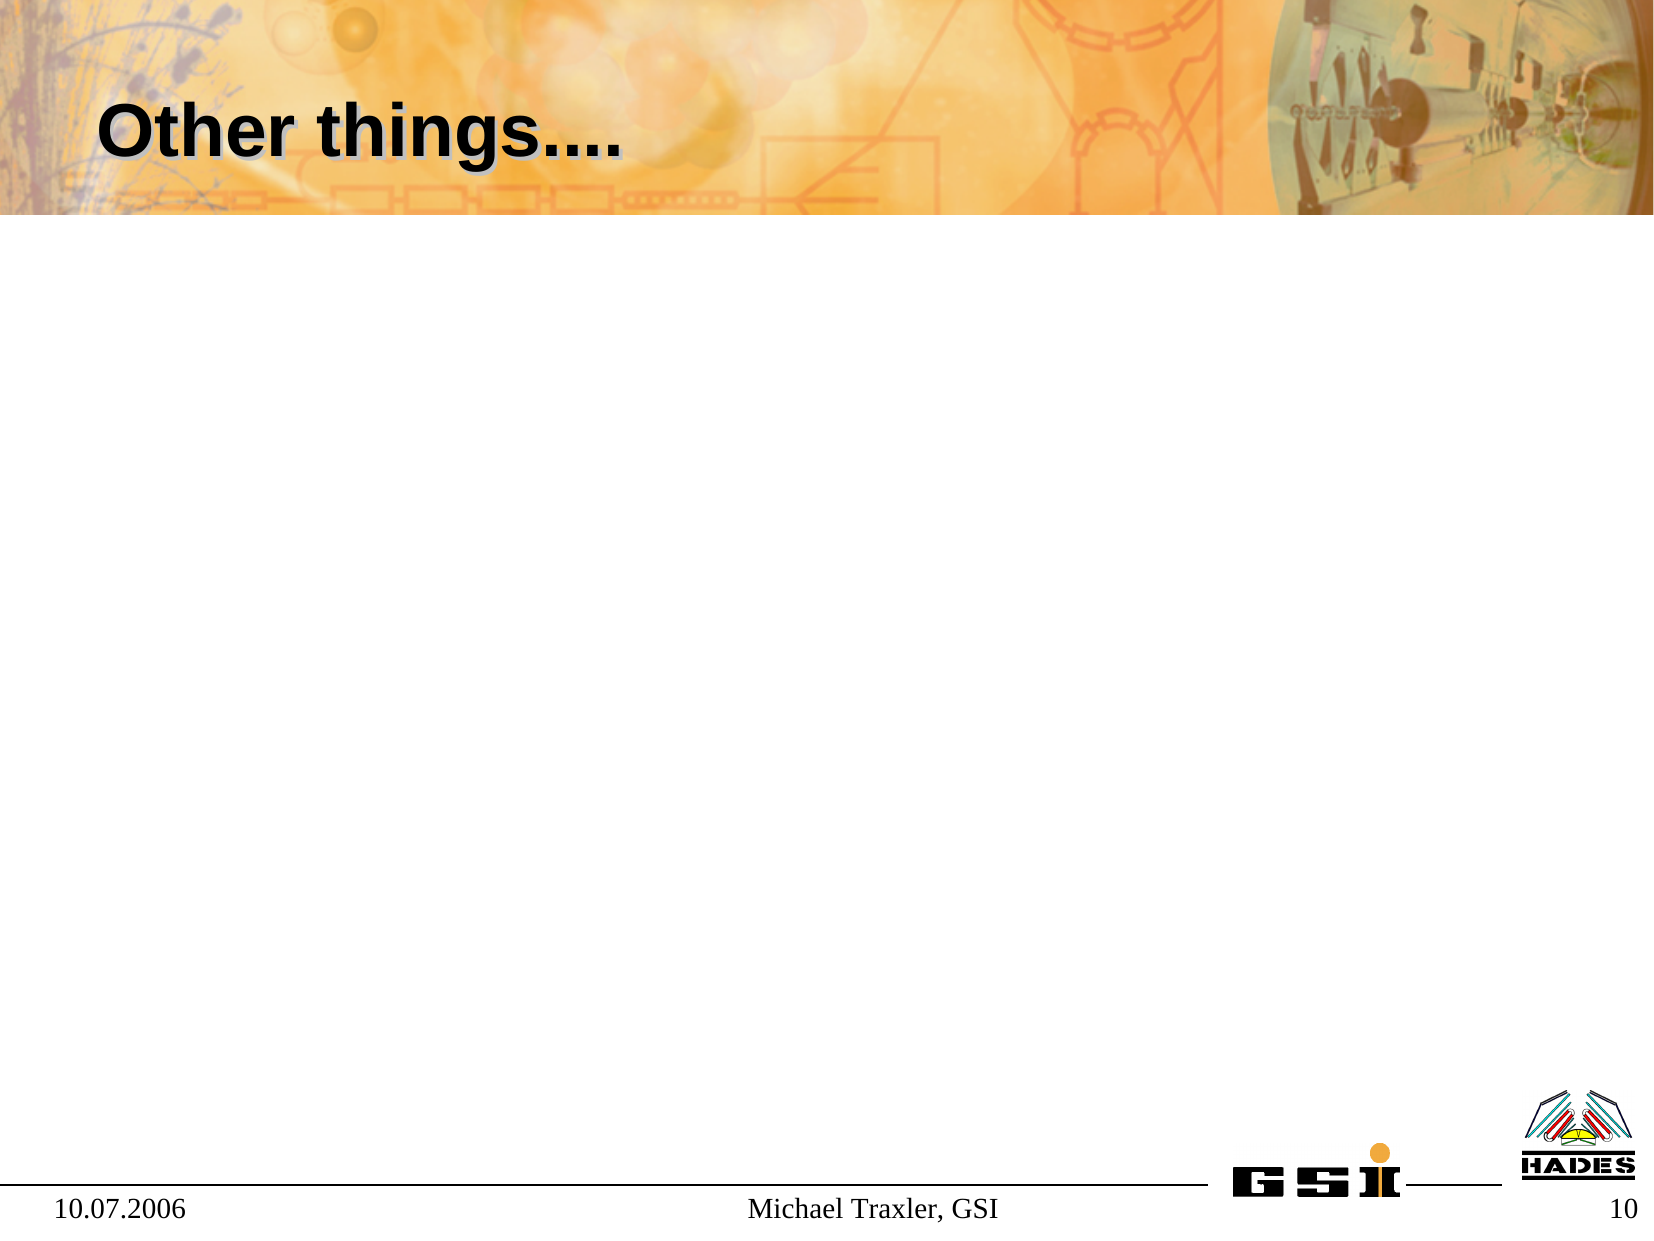

# Other things....
10.07.2006
Michael Traxler, GSI
10